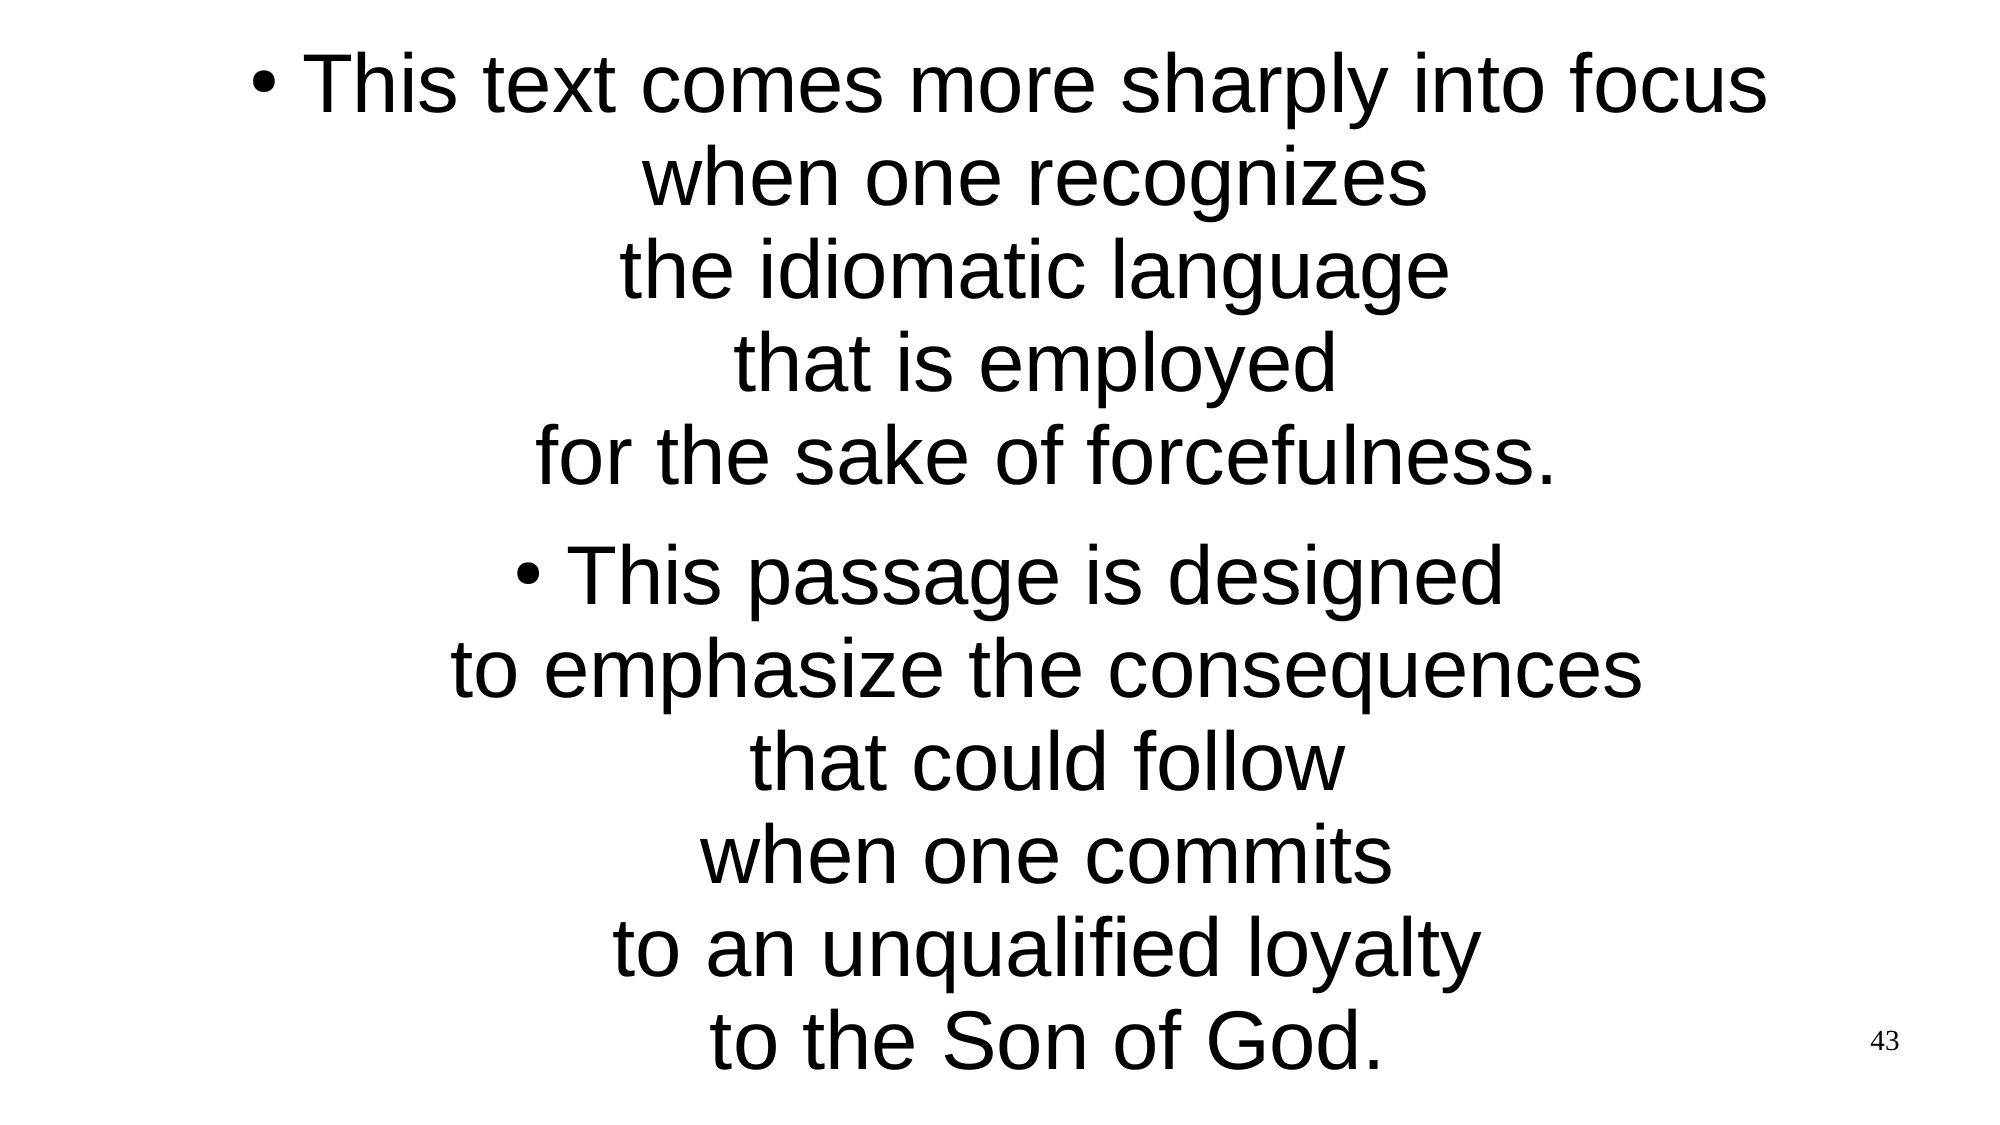

# This text comes more sharply into focus when one recognizes the idiomatic language  that is employed for the sake of forcefulness.
This passage is designed
to emphasize the consequences
 that could follow
when one commits
 to an unqualified loyalty
to the Son of God.
43